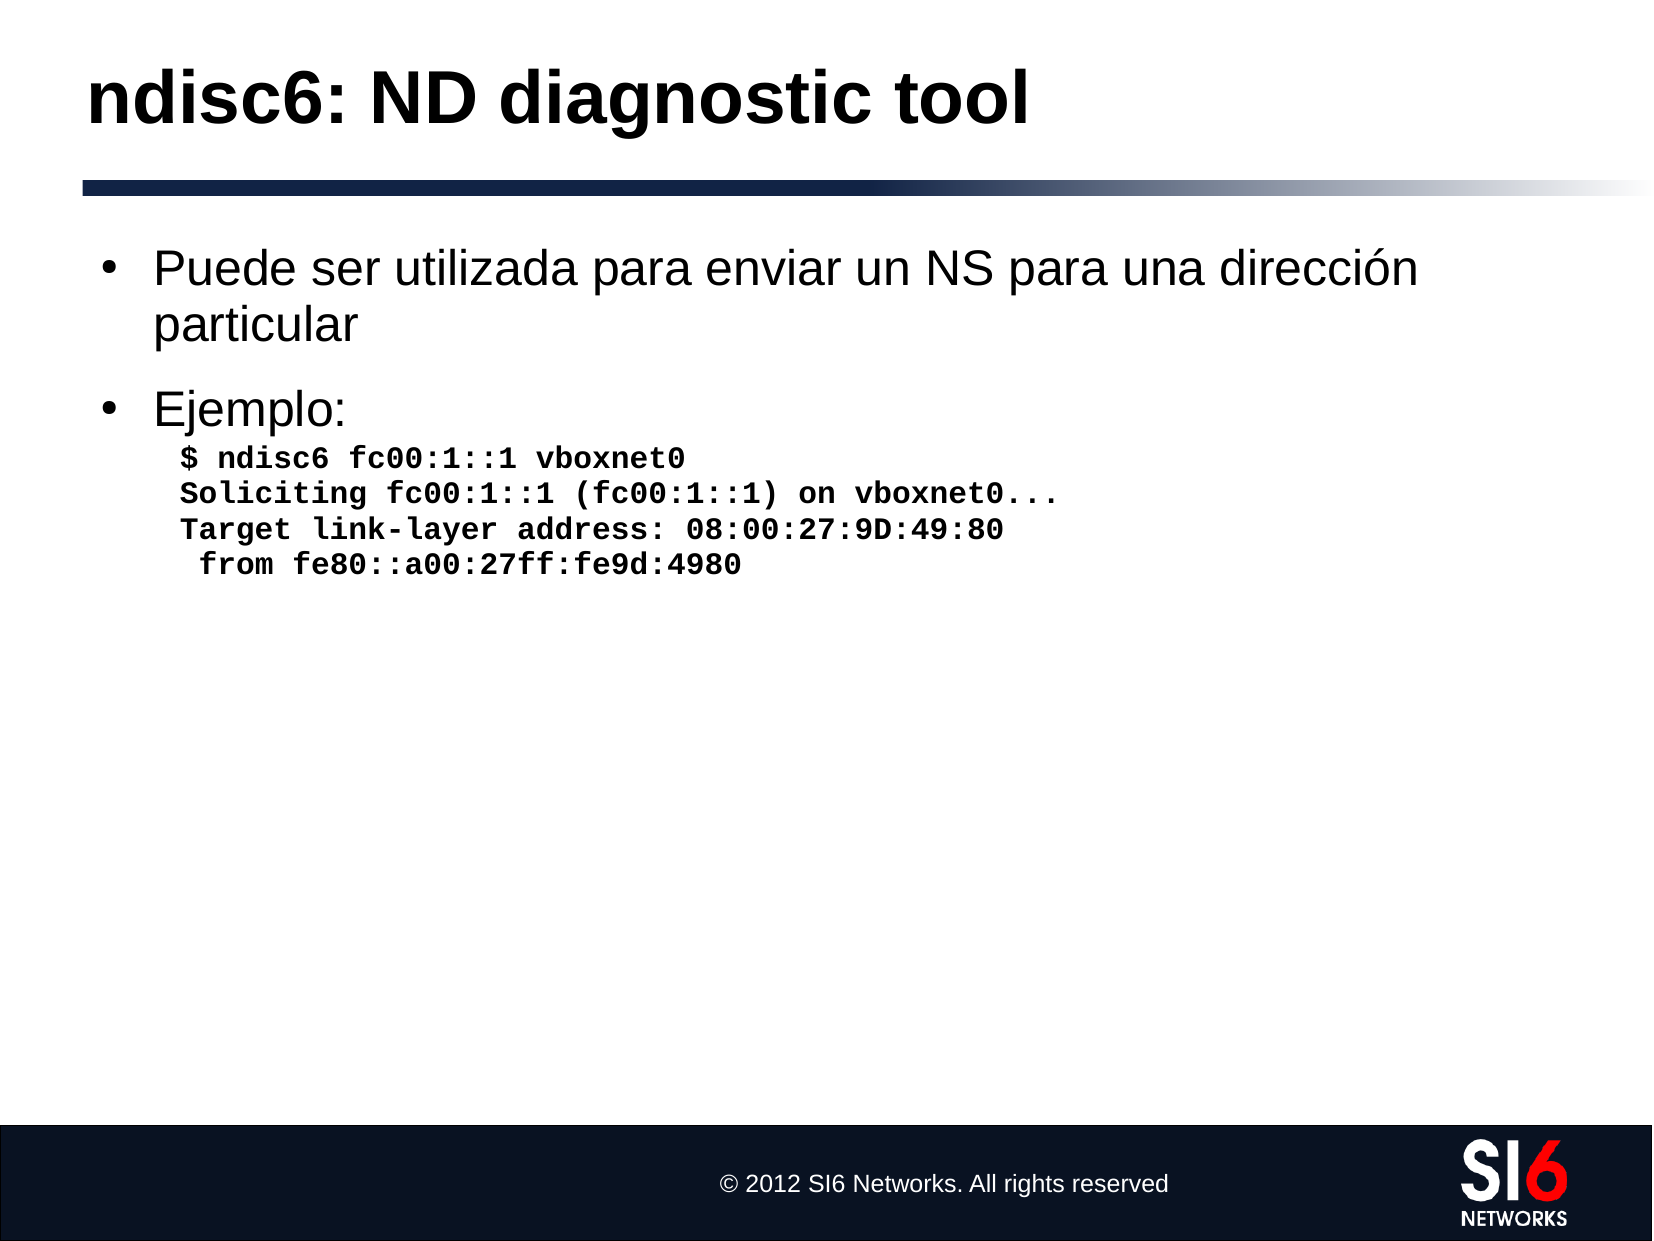

# ndisc6: ND diagnostic tool
Puede ser utilizada para enviar un NS para una dirección particular
Ejemplo:
$ ndisc6 fc00:1::1 vboxnet0
Soliciting fc00:1::1 (fc00:1::1) on vboxnet0...
Target link-layer address: 08:00:27:9D:49:80
 from fe80::a00:27ff:fe9d:4980